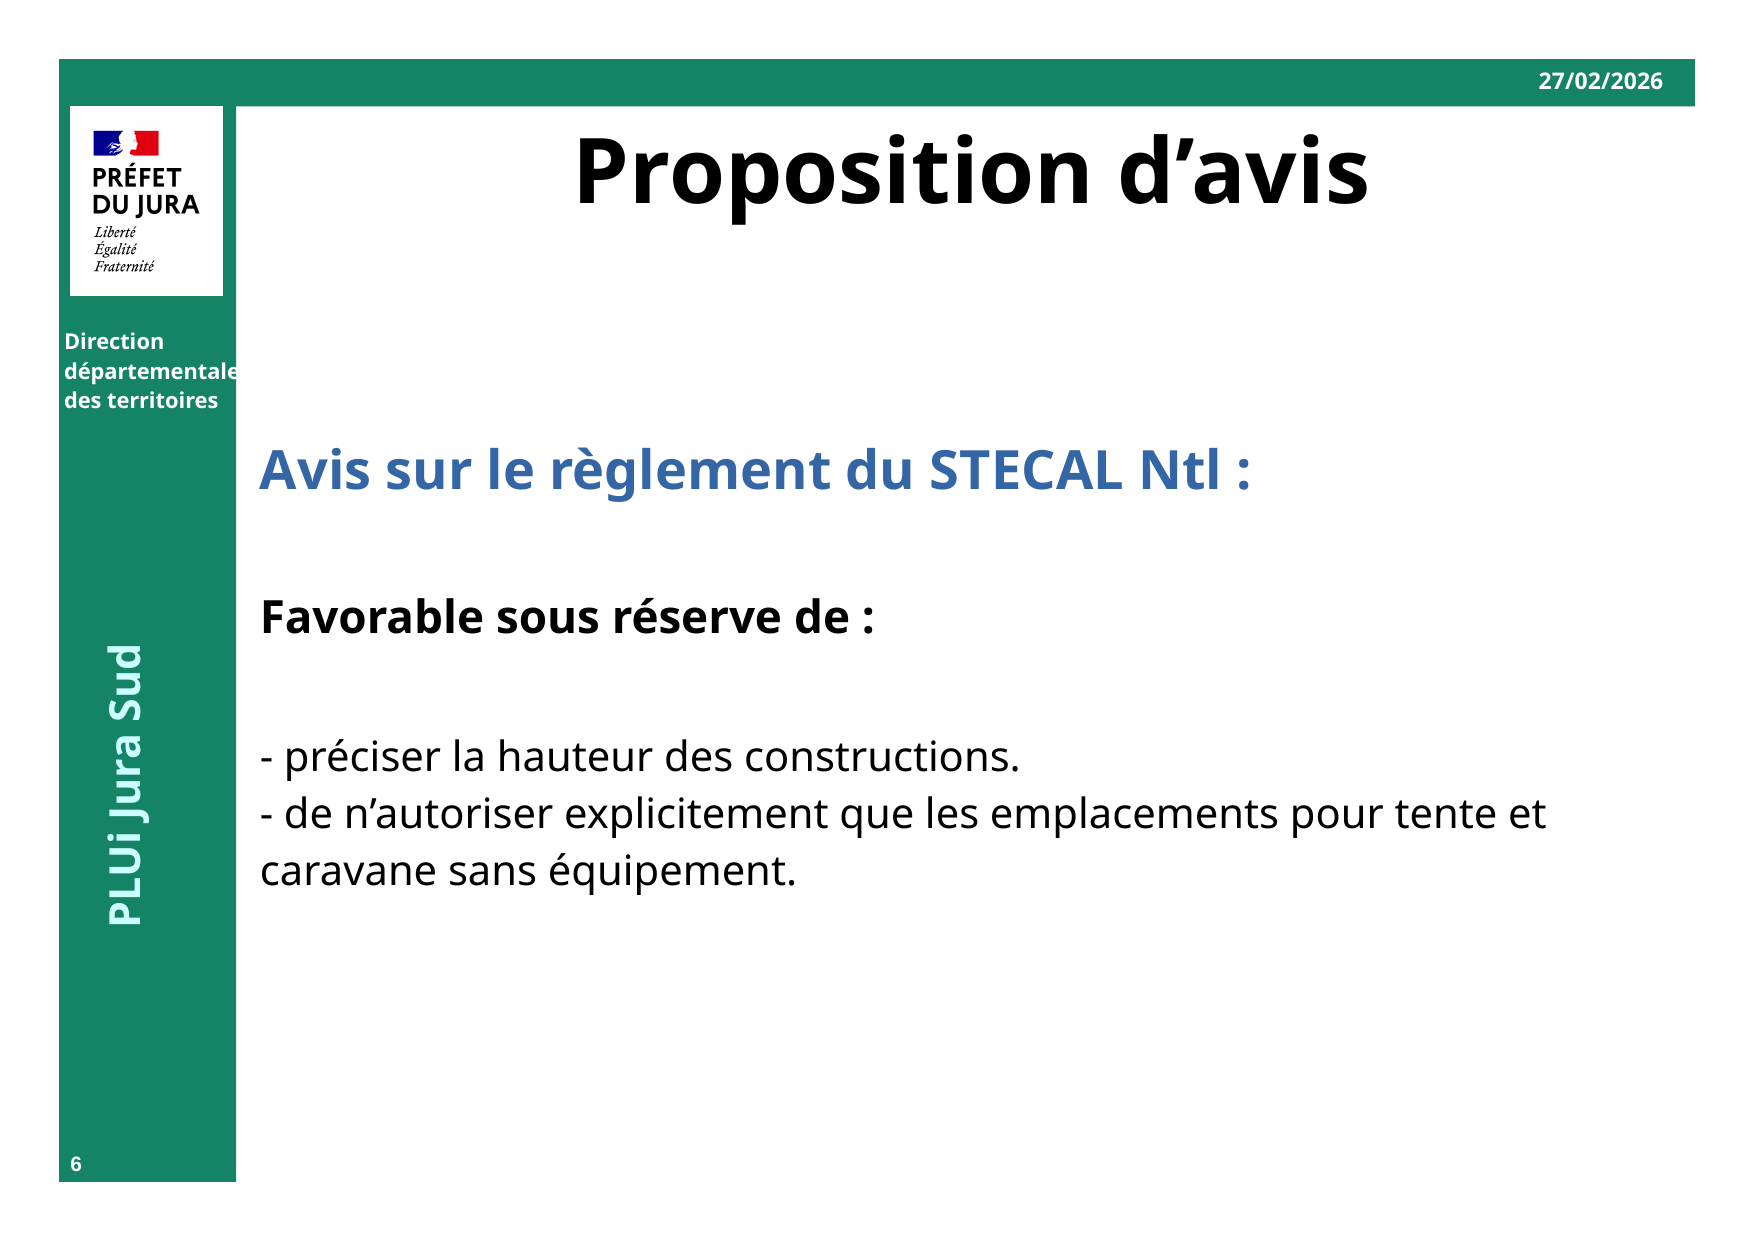

# Proposition d’avis
Avis sur le règlement du STECAL Ntl :
Favorable sous réserve de :
- préciser la hauteur des constructions.
- de n’autoriser explicitement que les emplacements pour tente et caravane sans équipement.